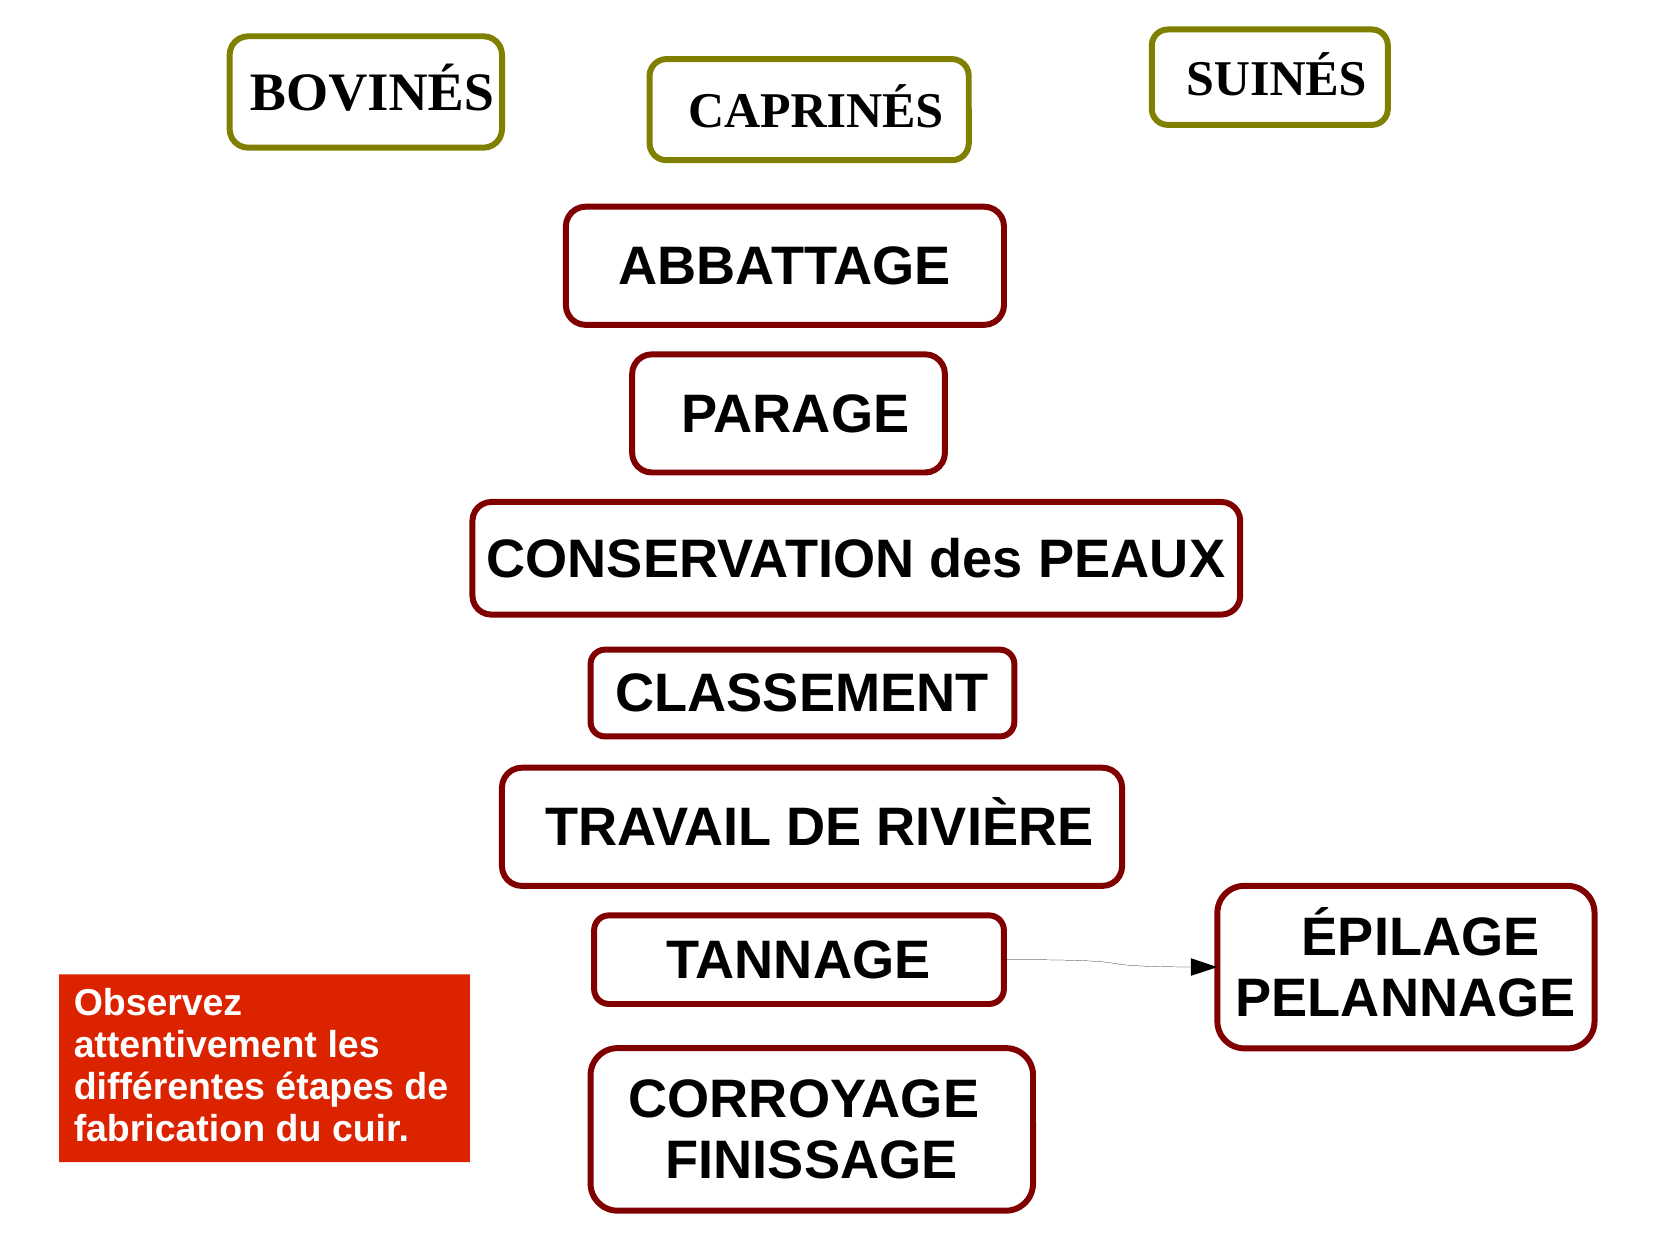

SUINÉS
 BOVINÉS
 CAPRINÉS
ABBATTAGE
 PARAGE
CONSERVATION des PEAUX
CLASSEMENT
 TRAVAIL DE RIVIÈRE
 ÉPILAGE
PELANNAGE
TANNAGE
Observez attentivement les différentes étapes de fabrication du cuir.
CORROYAGE
FINISSAGE